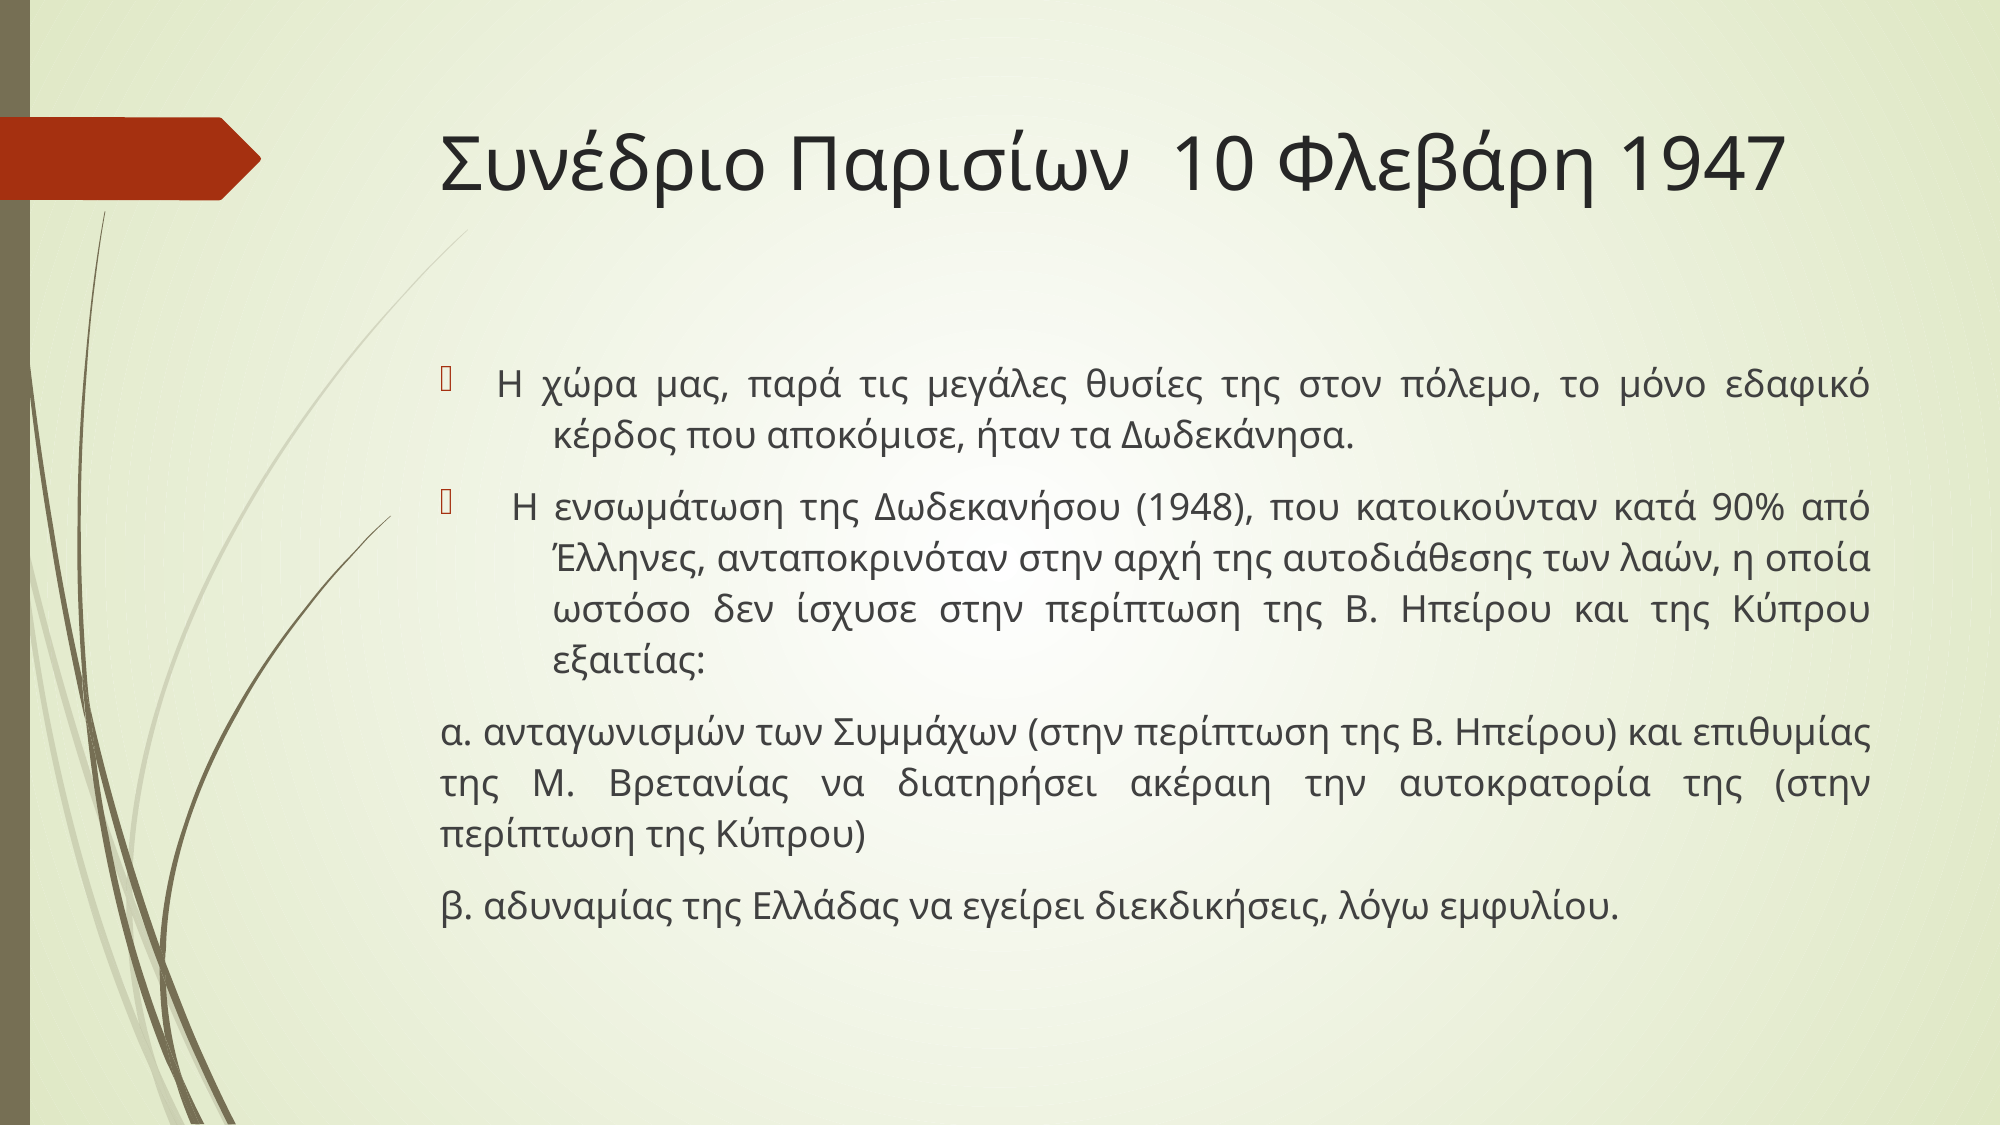

# Συνέδριο Παρισίων 10 Φλεβάρη 1947
Η χώρα μας, παρά τις μεγάλες θυσίες της στον πόλεμο, το μόνο εδαφικό κέρδος που αποκόμισε, ήταν τα Δωδεκάνησα.
 Η ενσωμάτωση της Δωδεκανήσου (1948), που κατοικούνταν κατά 90% από Έλληνες, ανταποκρινόταν στην αρχή της αυτοδιάθεσης των λαών, η οποία ωστόσο δεν ίσχυσε στην περίπτωση της Β. Ηπείρου και της Κύπρου εξαιτίας:
α. ανταγωνισμών των Συμμάχων (στην περίπτωση της Β. Ηπείρου) και επιθυμίας της Μ. Βρετανίας να διατηρήσει ακέραιη την αυτοκρατορία της (στην περίπτωση της Κύπρου)
β. αδυναμίας της Ελλάδας να εγείρει διεκδικήσεις, λόγω εμφυλίου.